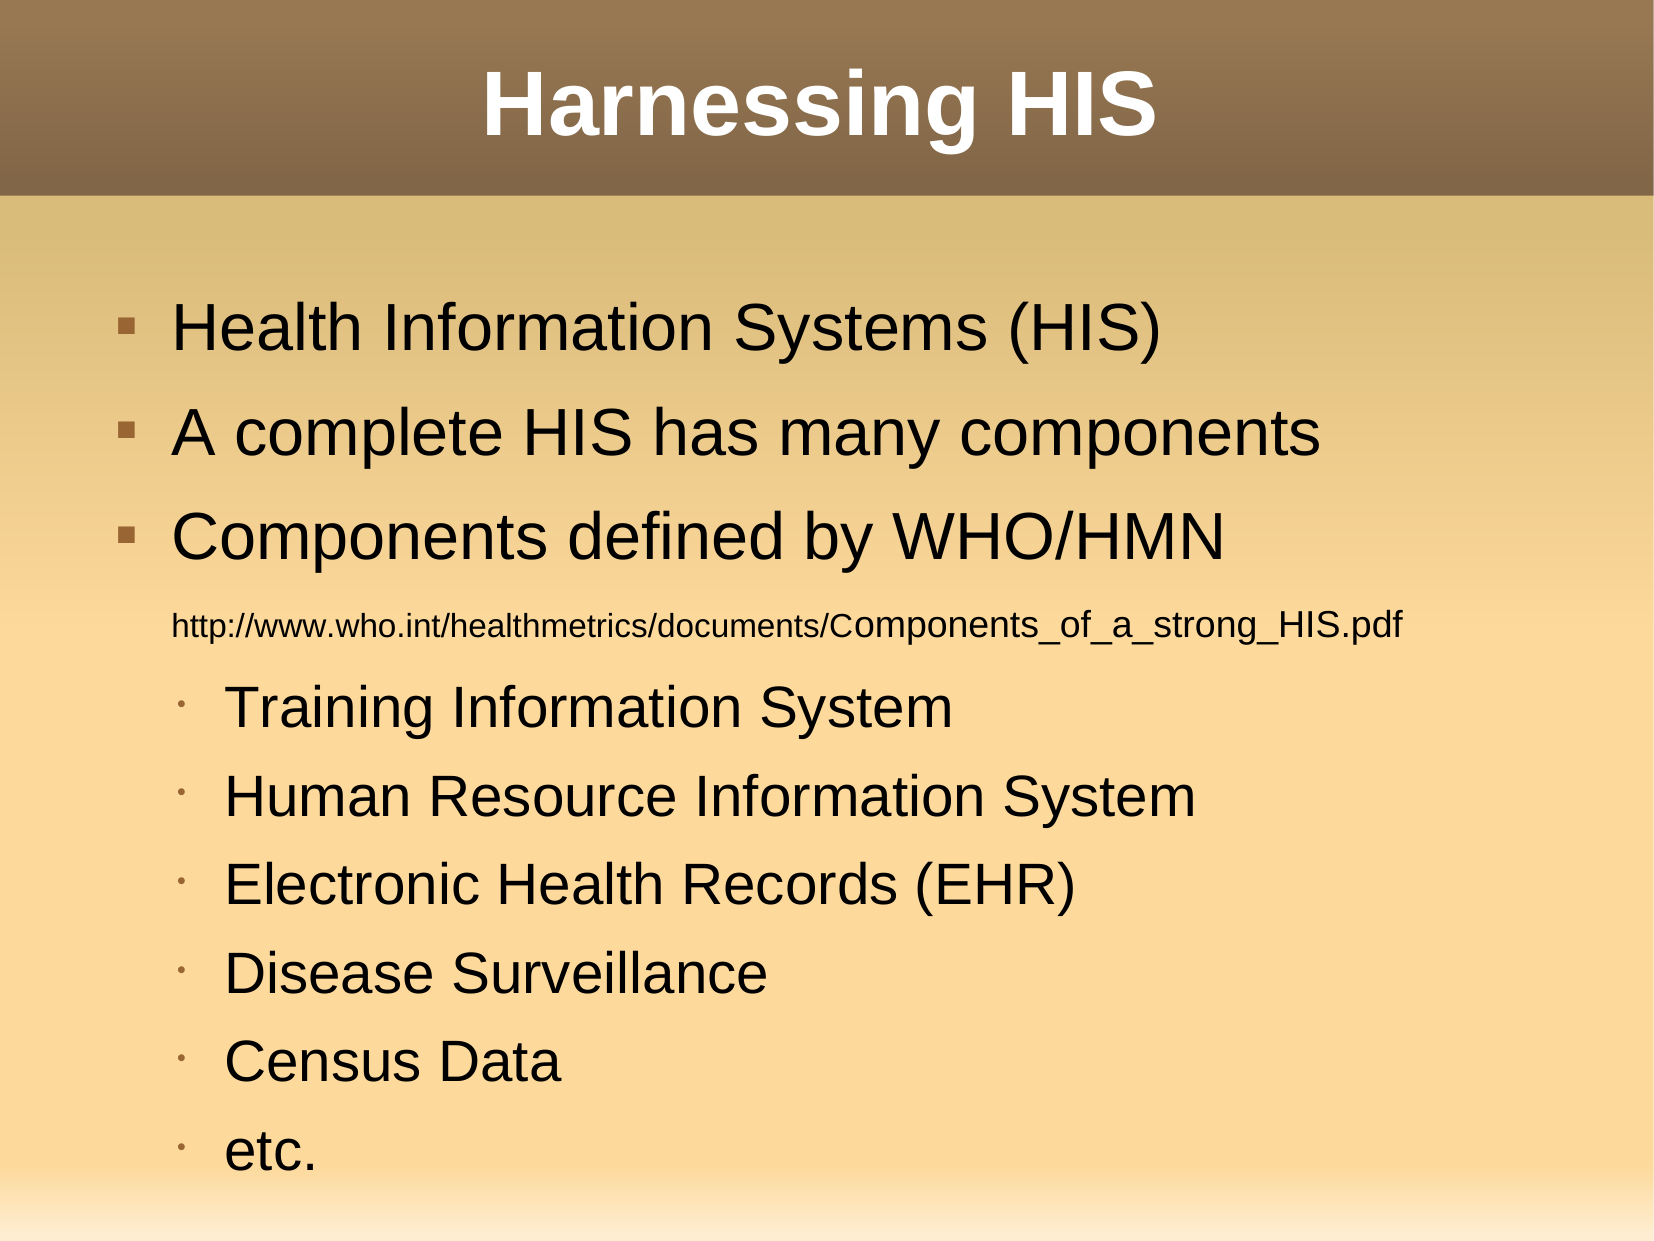

# Harnessing HIS
Health Information Systems (HIS)
A complete HIS has many components
Components defined by WHO/HMN
http://www.who.int/healthmetrics/documents/Components_of_a_strong_HIS.pdf
Training Information System
Human Resource Information System
Electronic Health Records (EHR)
Disease Surveillance
Census Data
etc.